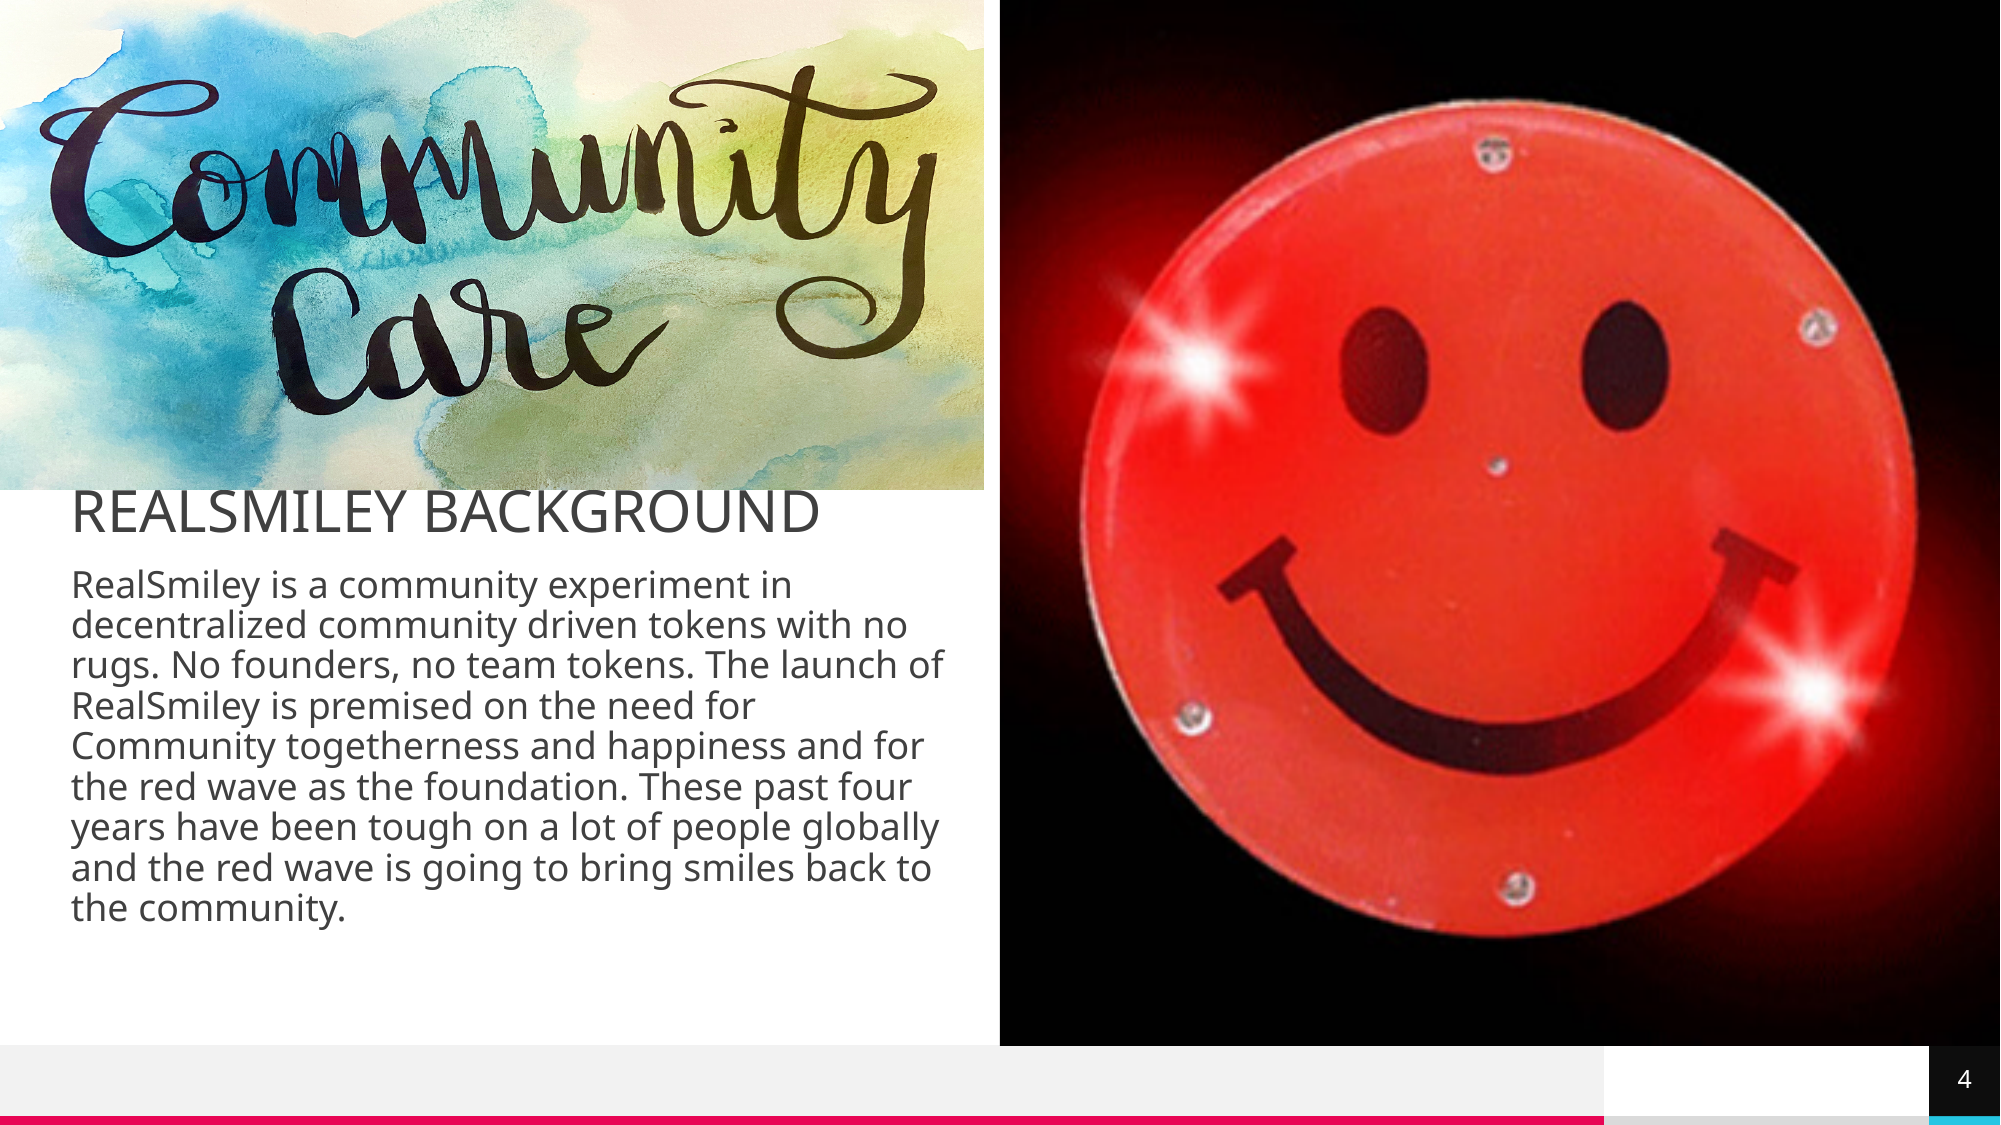

# REALSMILEY BACKGROUND
RealSmiley is a community experiment in decentralized community driven tokens with no rugs. No founders, no team tokens. The launch of RealSmiley is premised on the need for Community togetherness and happiness and for the red wave as the foundation. These past four years have been tough on a lot of people globally and the red wave is going to bring smiles back to the community.
About Us
Standing for community togetherness. We are because you are. Actively working for the community.